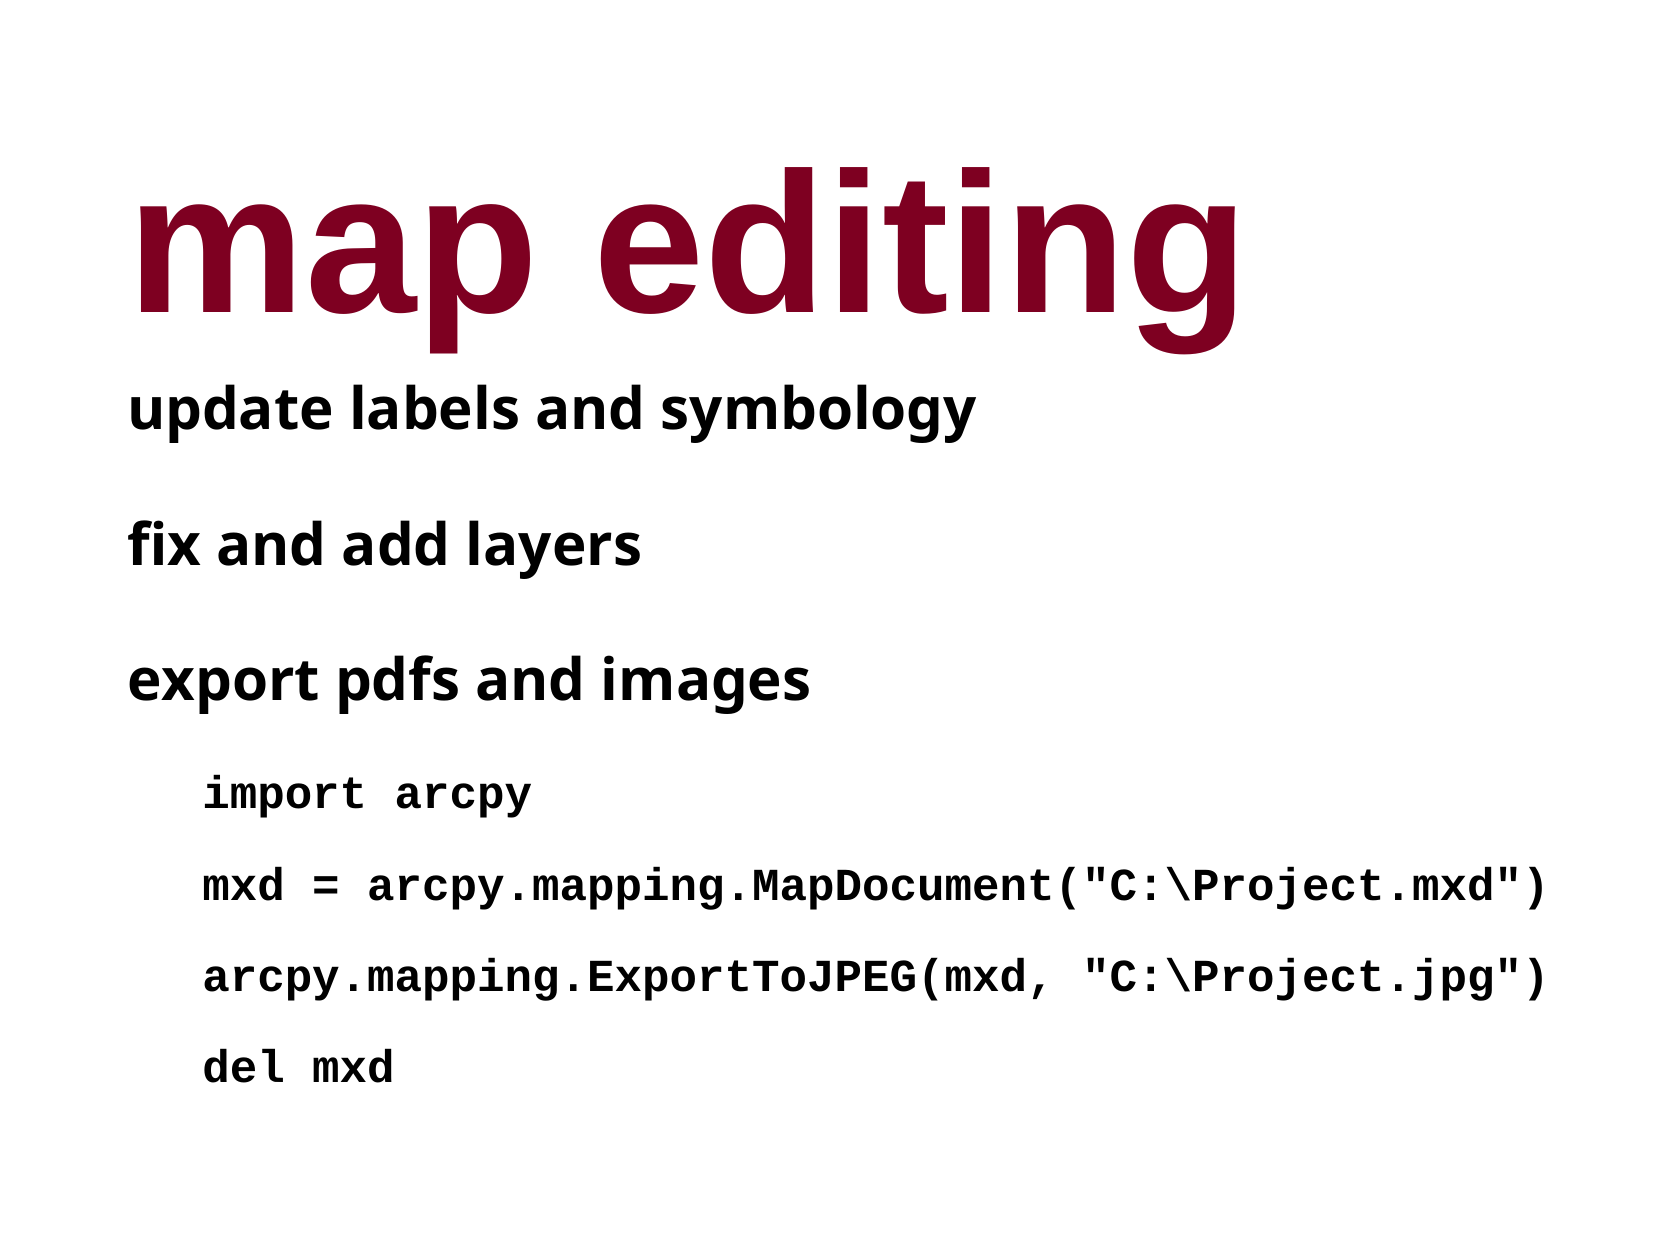

map editing
update labels and symbology
fix and add layers
export pdfs and images
	import arcpy
	mxd = arcpy.mapping.MapDocument("C:\Project.mxd")
arcpy.mapping.ExportToJPEG(mxd, "C:\Project.jpg")
	del mxd